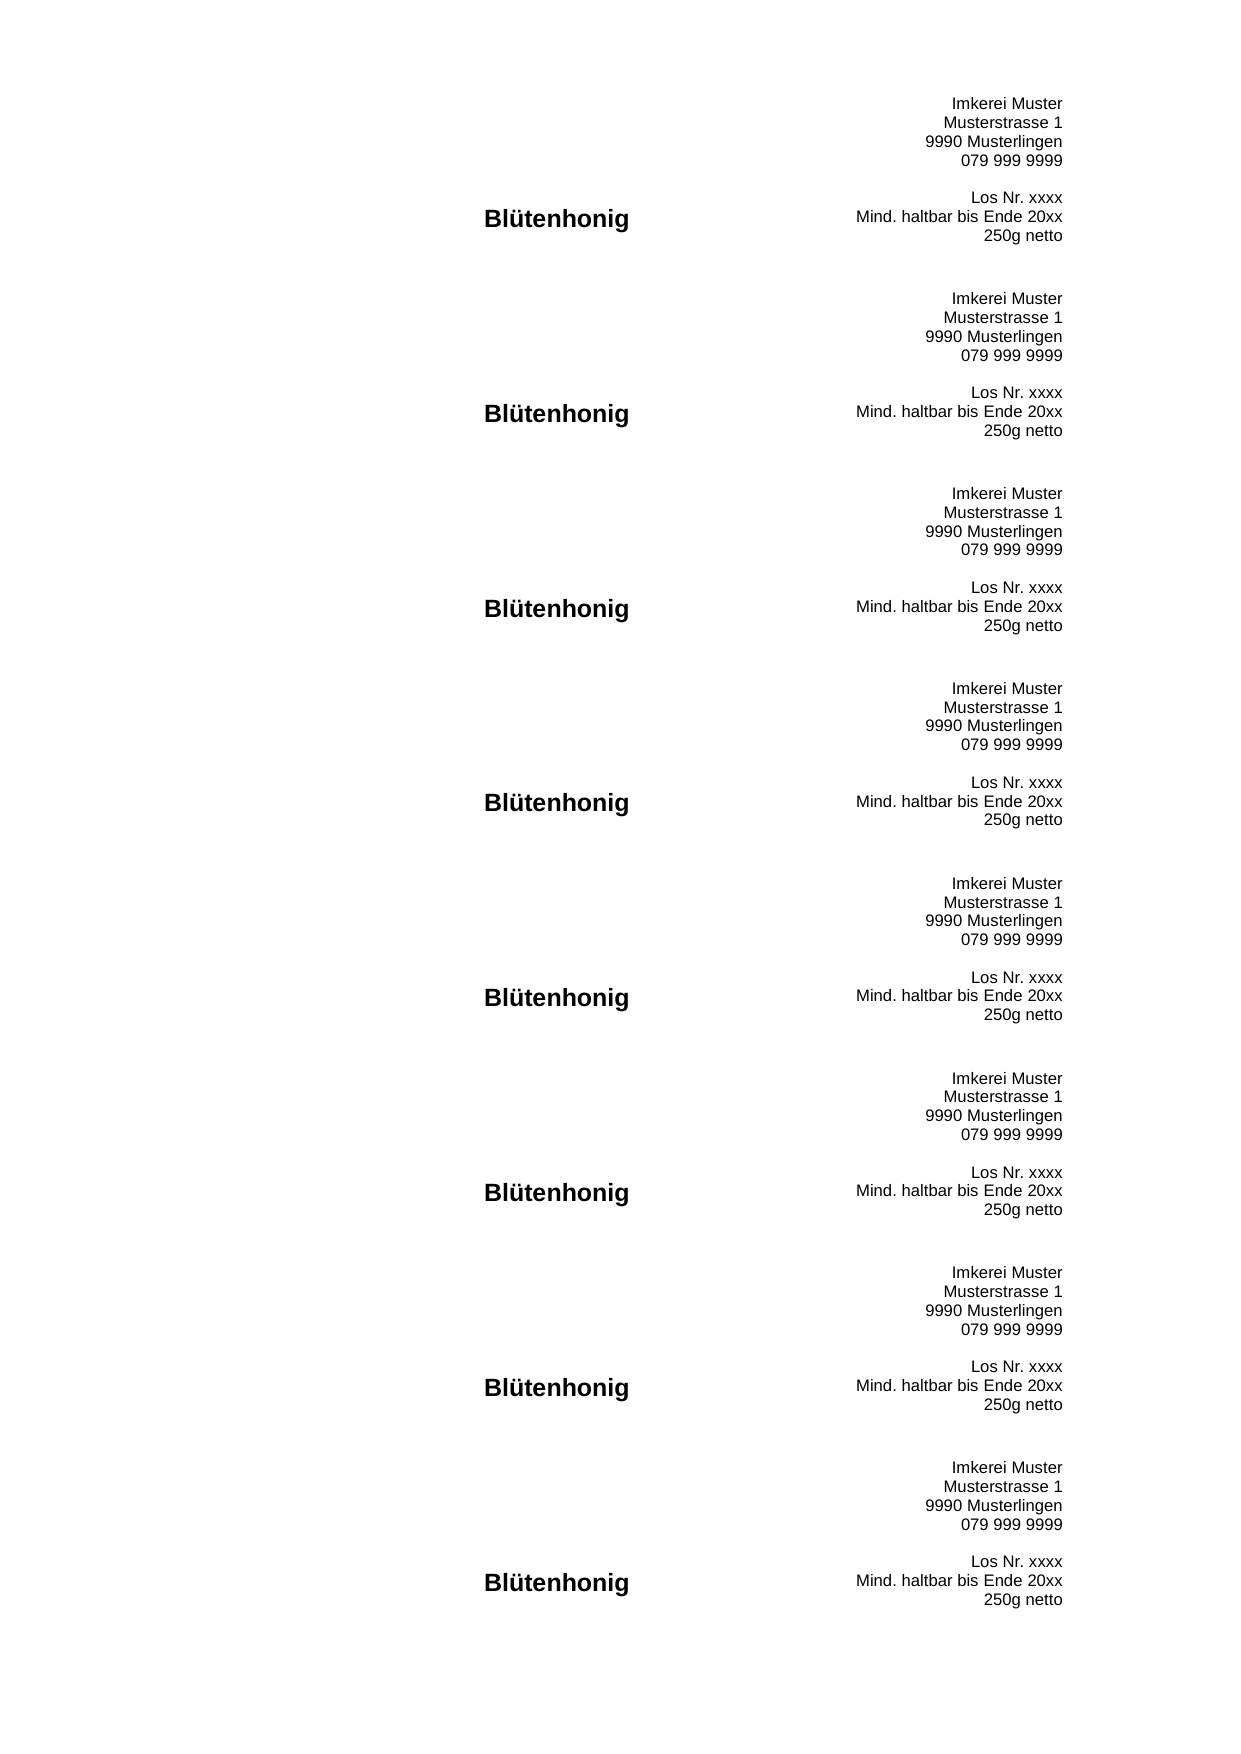

Imkerei Muster
Musterstrasse 1
9990 Musterlingen
079 999 9999
Los Nr. xxxx
Mind. haltbar bis Ende 20xx
250g netto
Blütenhonig
Imkerei Muster
Musterstrasse 1
9990 Musterlingen
079 999 9999
Los Nr. xxxx
Mind. haltbar bis Ende 20xx
250g netto
Blütenhonig
Imkerei Muster
Musterstrasse 1
9990 Musterlingen
079 999 9999
Los Nr. xxxx
Mind. haltbar bis Ende 20xx
250g netto
Blütenhonig
Imkerei Muster
Musterstrasse 1
9990 Musterlingen
079 999 9999
Los Nr. xxxx
Mind. haltbar bis Ende 20xx
250g netto
Blütenhonig
Imkerei Muster
Musterstrasse 1
9990 Musterlingen
079 999 9999
Los Nr. xxxx
Mind. haltbar bis Ende 20xx
250g netto
Blütenhonig
Imkerei Muster
Musterstrasse 1
9990 Musterlingen
079 999 9999
Los Nr. xxxx
Mind. haltbar bis Ende 20xx
250g netto
Blütenhonig
Imkerei Muster
Musterstrasse 1
9990 Musterlingen
079 999 9999
Los Nr. xxxx
Mind. haltbar bis Ende 20xx
250g netto
Blütenhonig
Imkerei Muster
Musterstrasse 1
9990 Musterlingen
079 999 9999
Los Nr. xxxx
Mind. haltbar bis Ende 20xx
250g netto
Blütenhonig